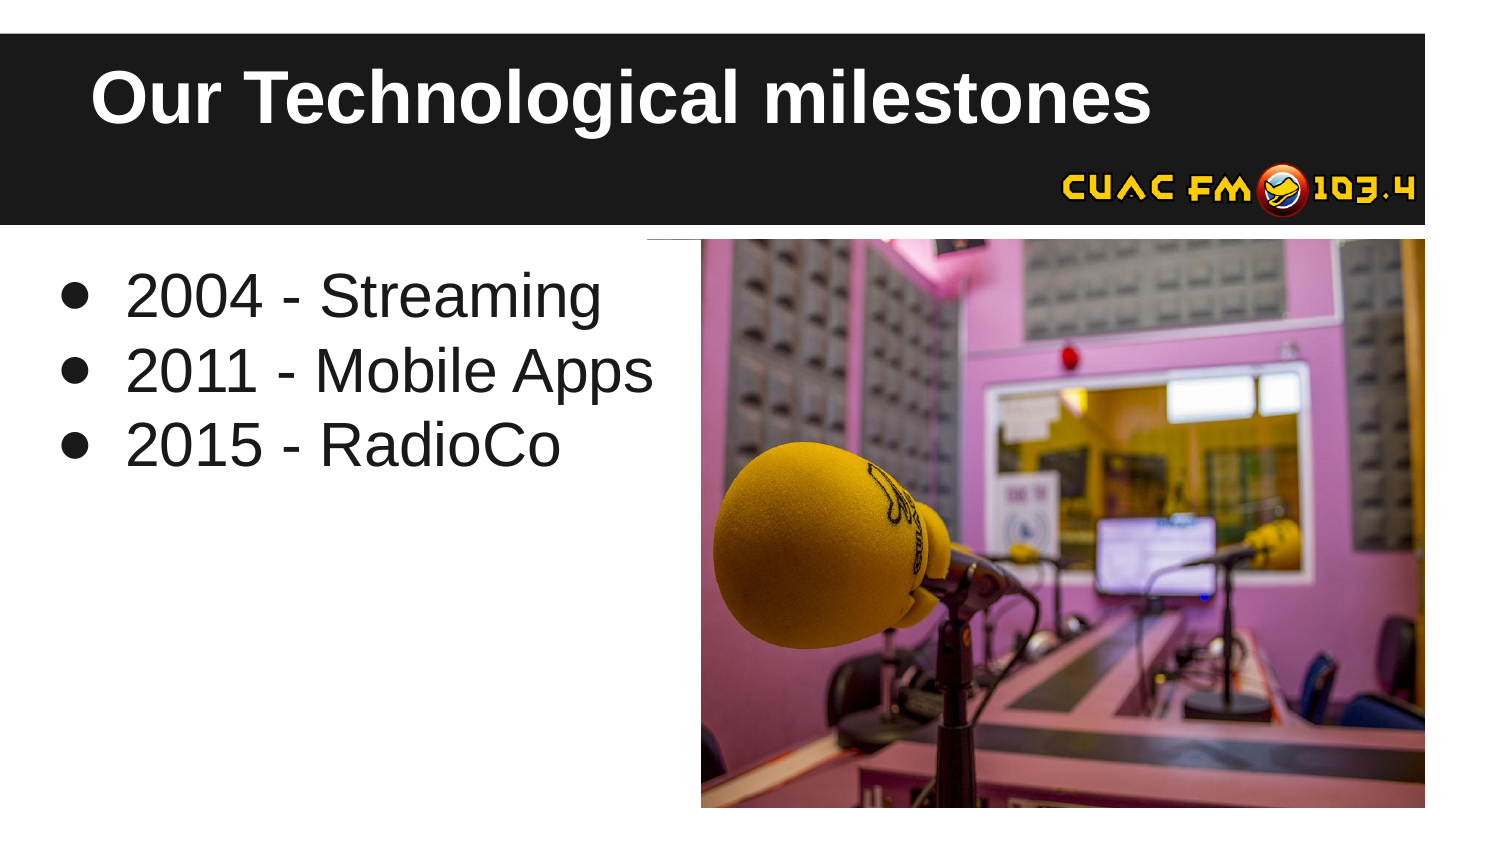

# Our Technological milestones
2004 - Streaming
2011 - Mobile Apps
2015 - RadioCo